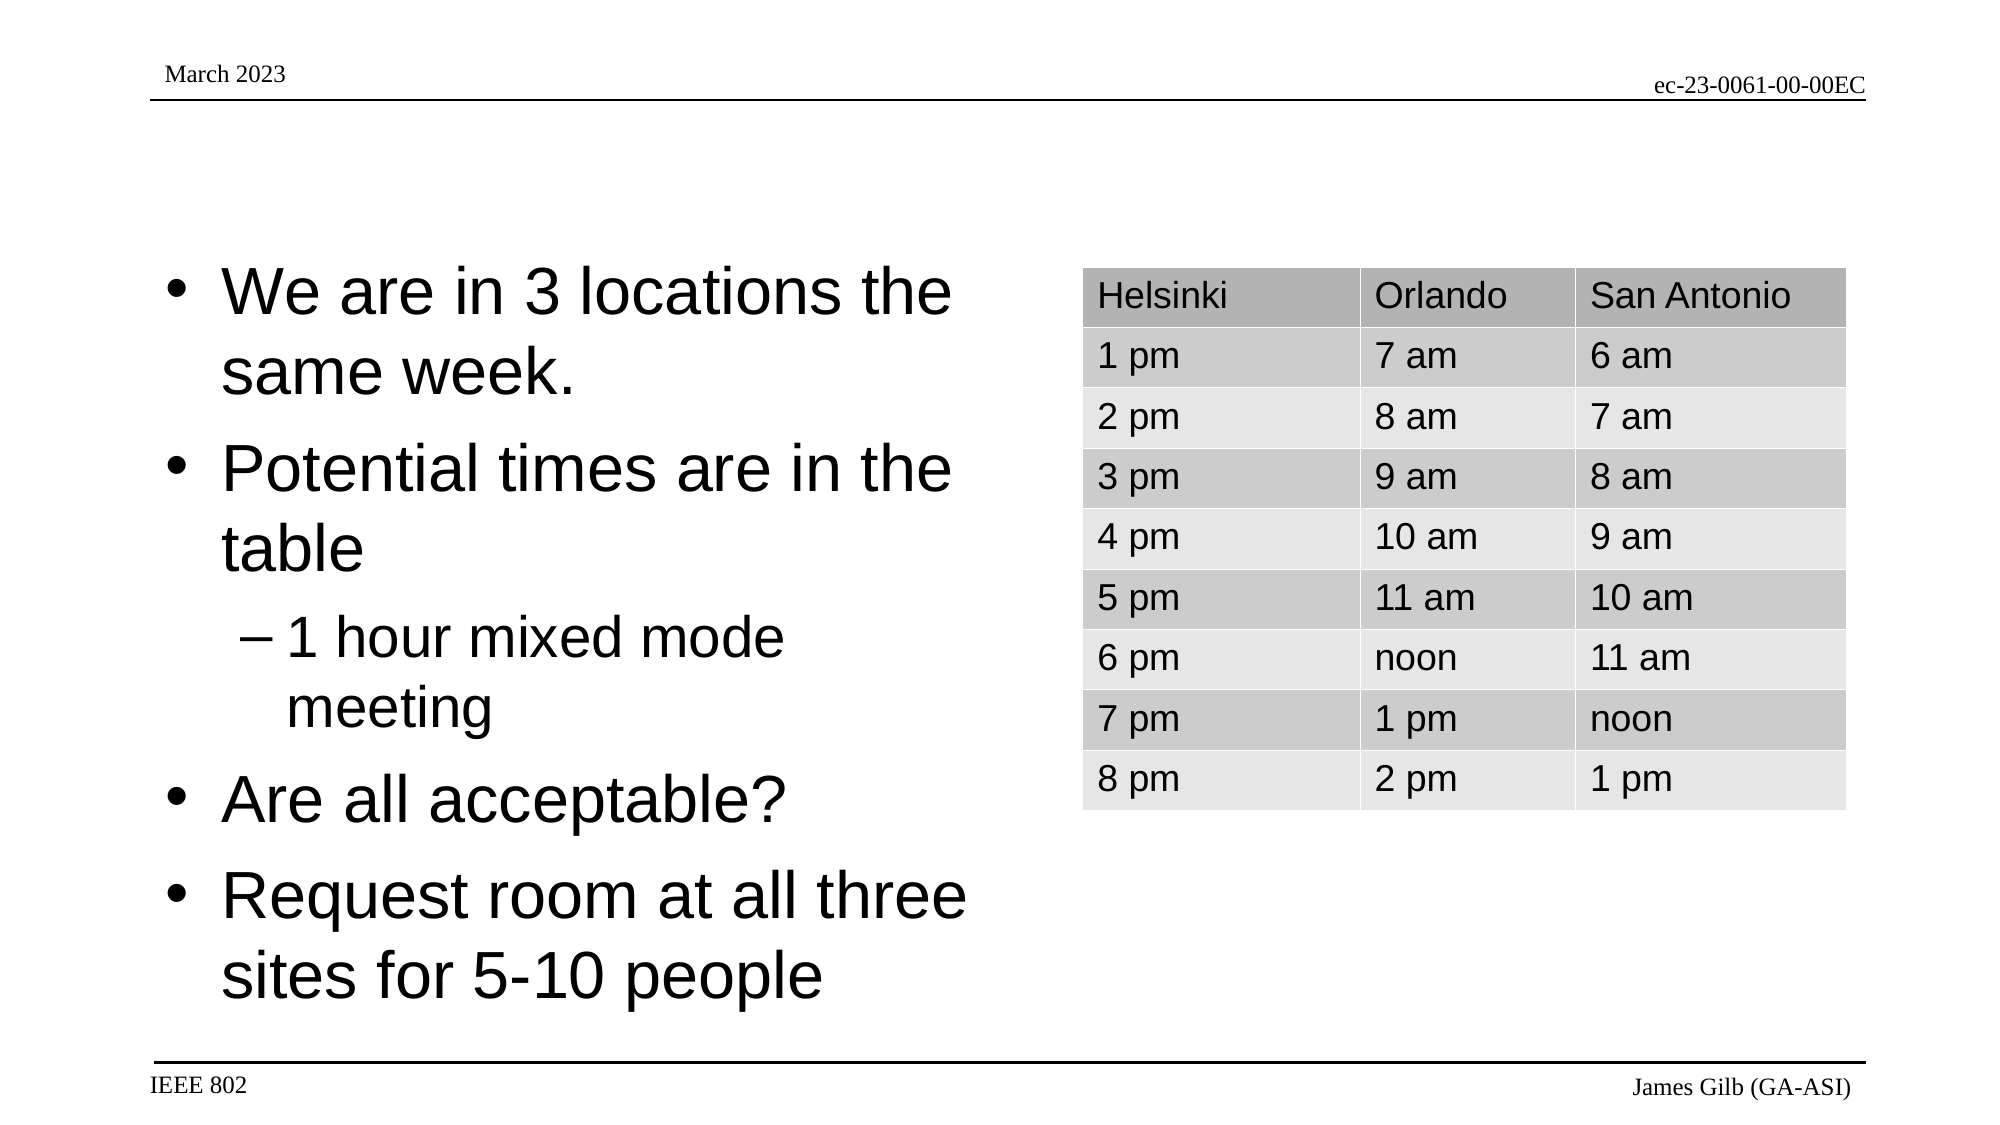

#
We are in 3 locations the same week.
Potential times are in the table
1 hour mixed mode meeting
Are all acceptable?
Request room at all three sites for 5-10 people
| Helsinki | Orlando | San Antonio |
| --- | --- | --- |
| 1 pm | 7 am | 6 am |
| 2 pm | 8 am | 7 am |
| 3 pm | 9 am | 8 am |
| 4 pm | 10 am | 9 am |
| 5 pm | 11 am | 10 am |
| 6 pm | noon | 11 am |
| 7 pm | 1 pm | noon |
| 8 pm | 2 pm | 1 pm |